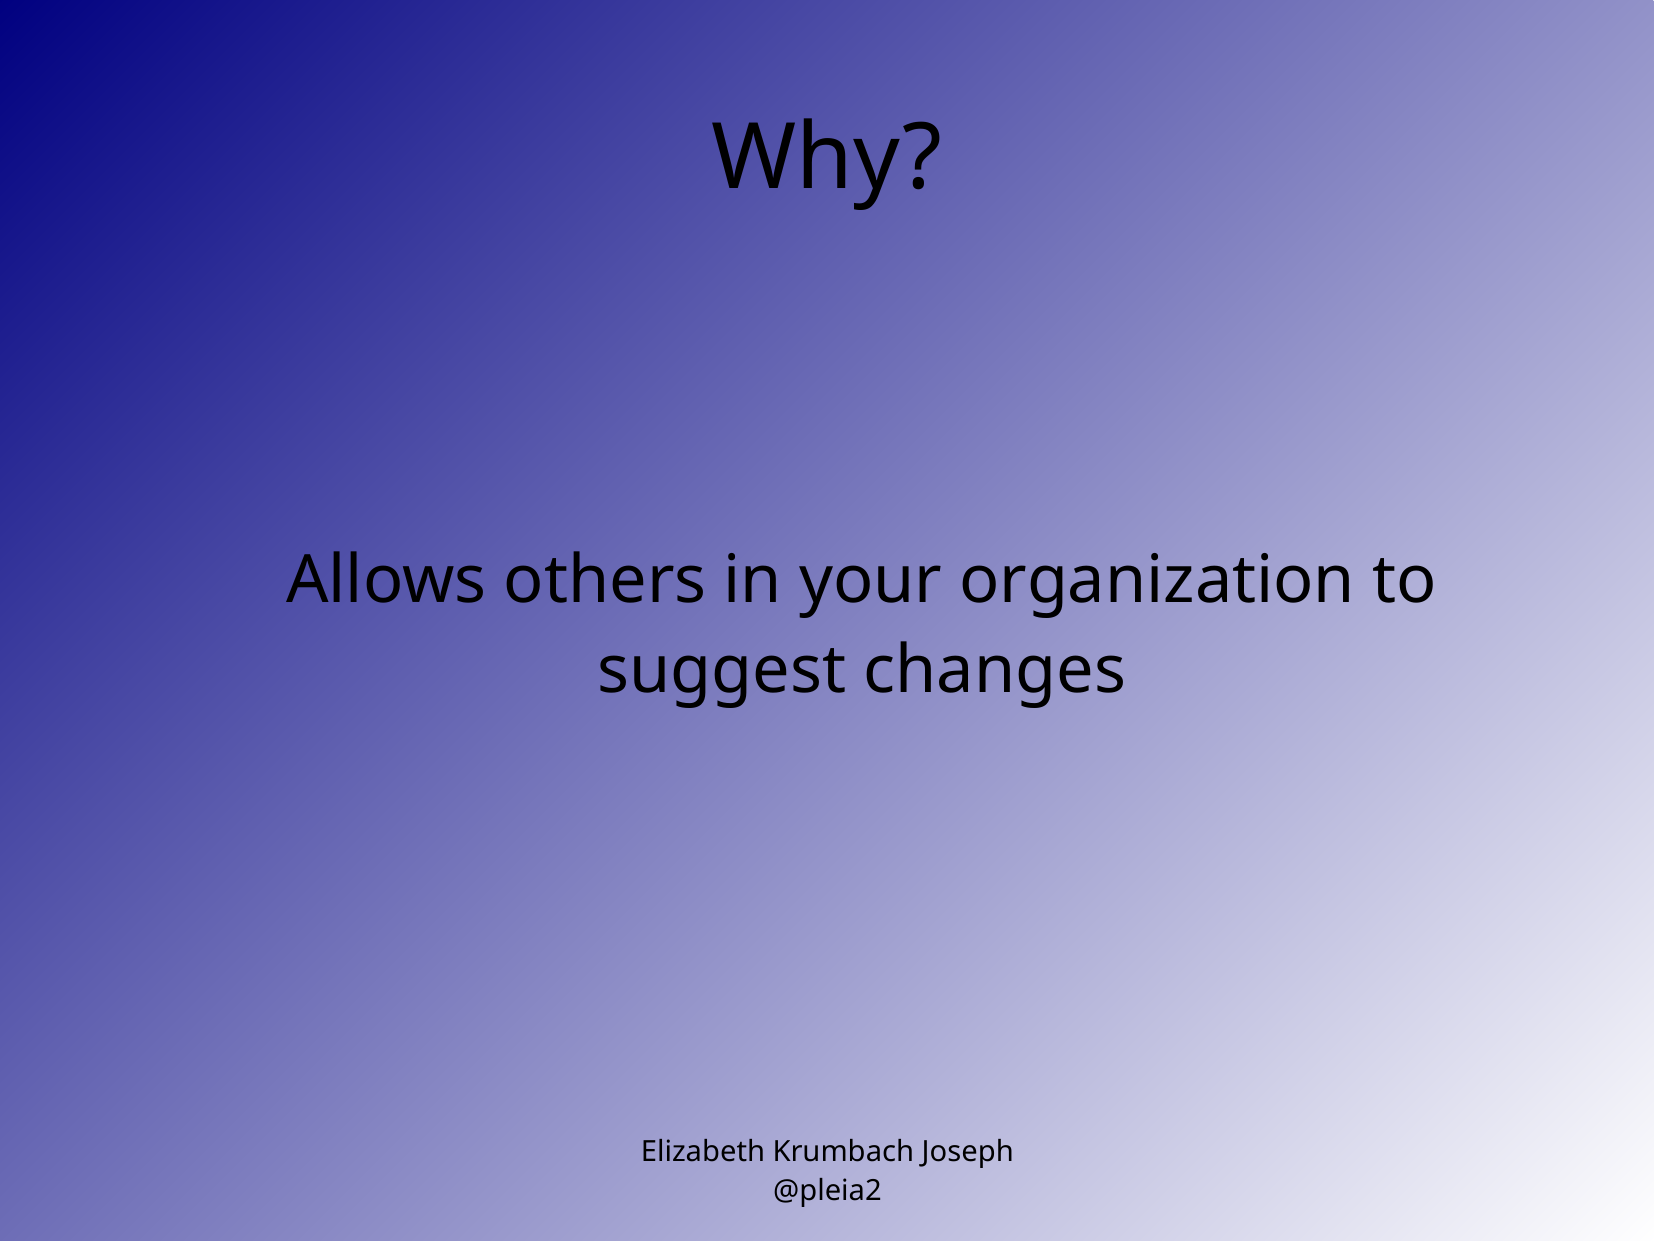

# Why?
Allows others in your organization to suggest changes